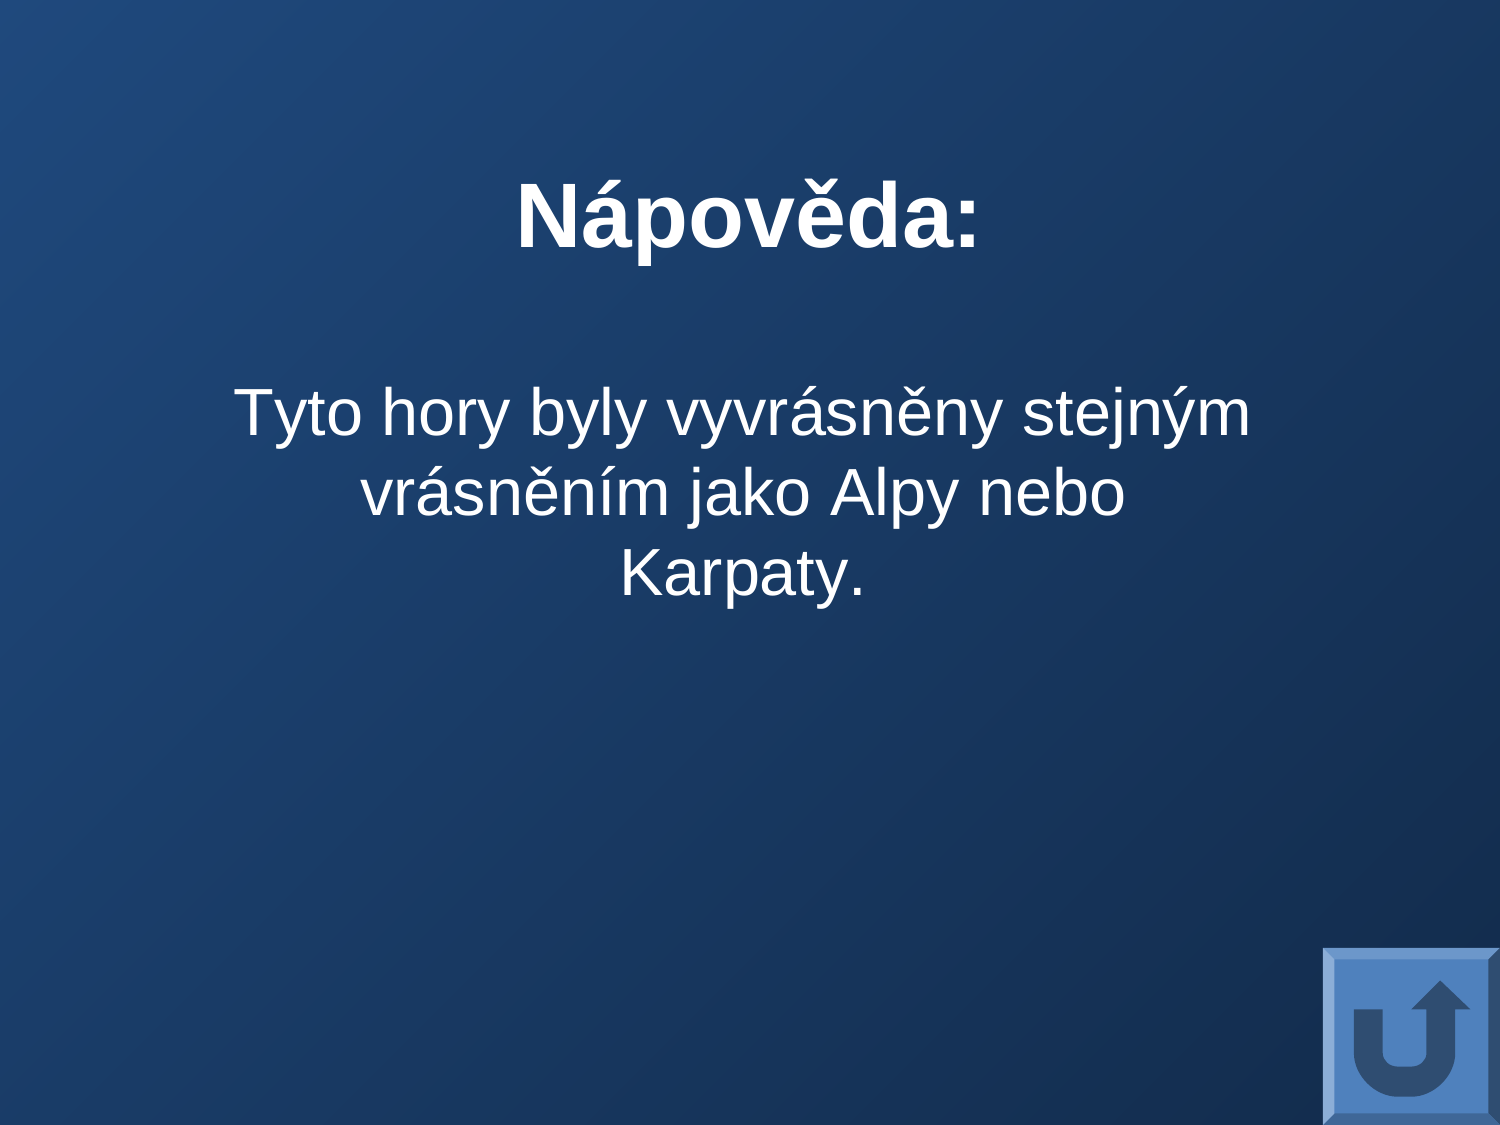

# Nápověda:
Tyto hory byly vyvrásněny stejným vrásněním jako Alpy nebo Karpaty.